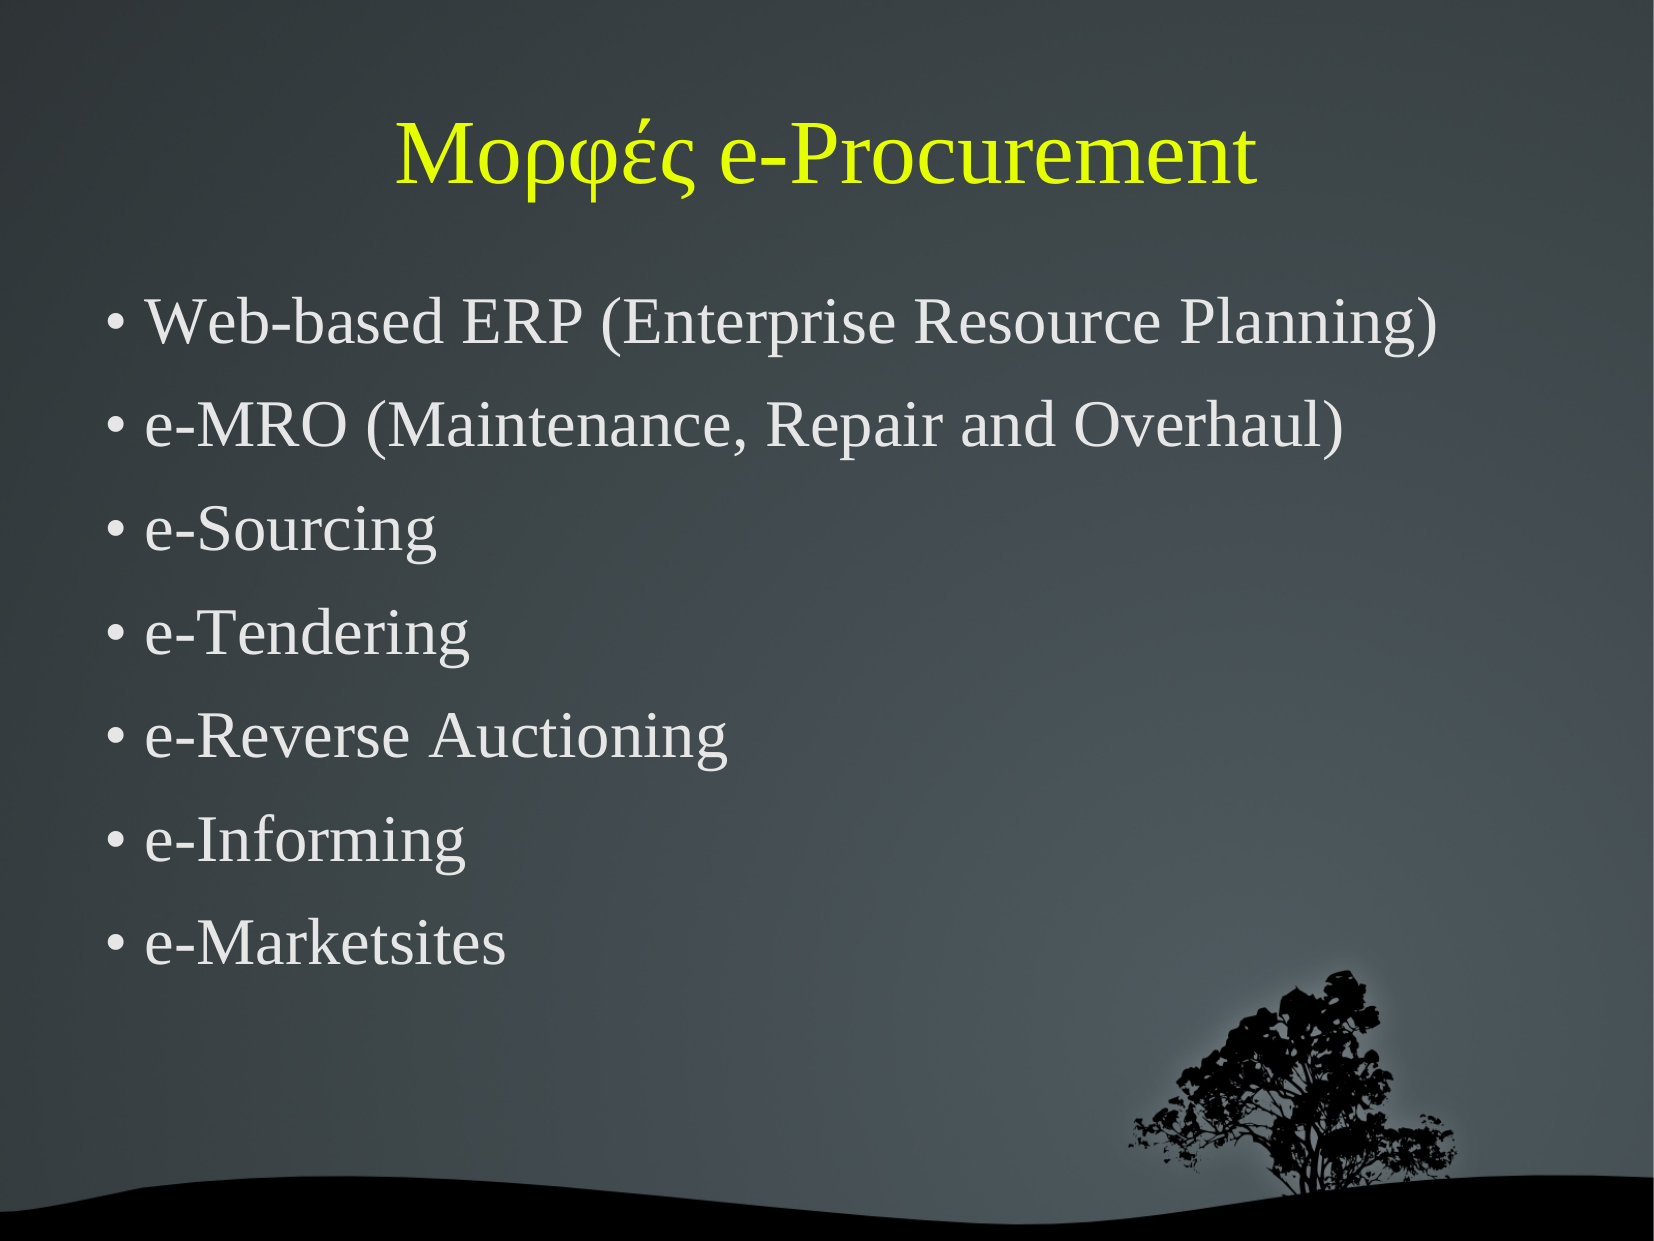

# Μορφές e-Procurement
• Web-based ERP (Enterprise Resource Planning)
• e-MRO (Maintenance, Repair and Overhaul)
• e-Sourcing
• e-Tendering
• e-Reverse Auctioning
• e-Informing
• e-Marketsites